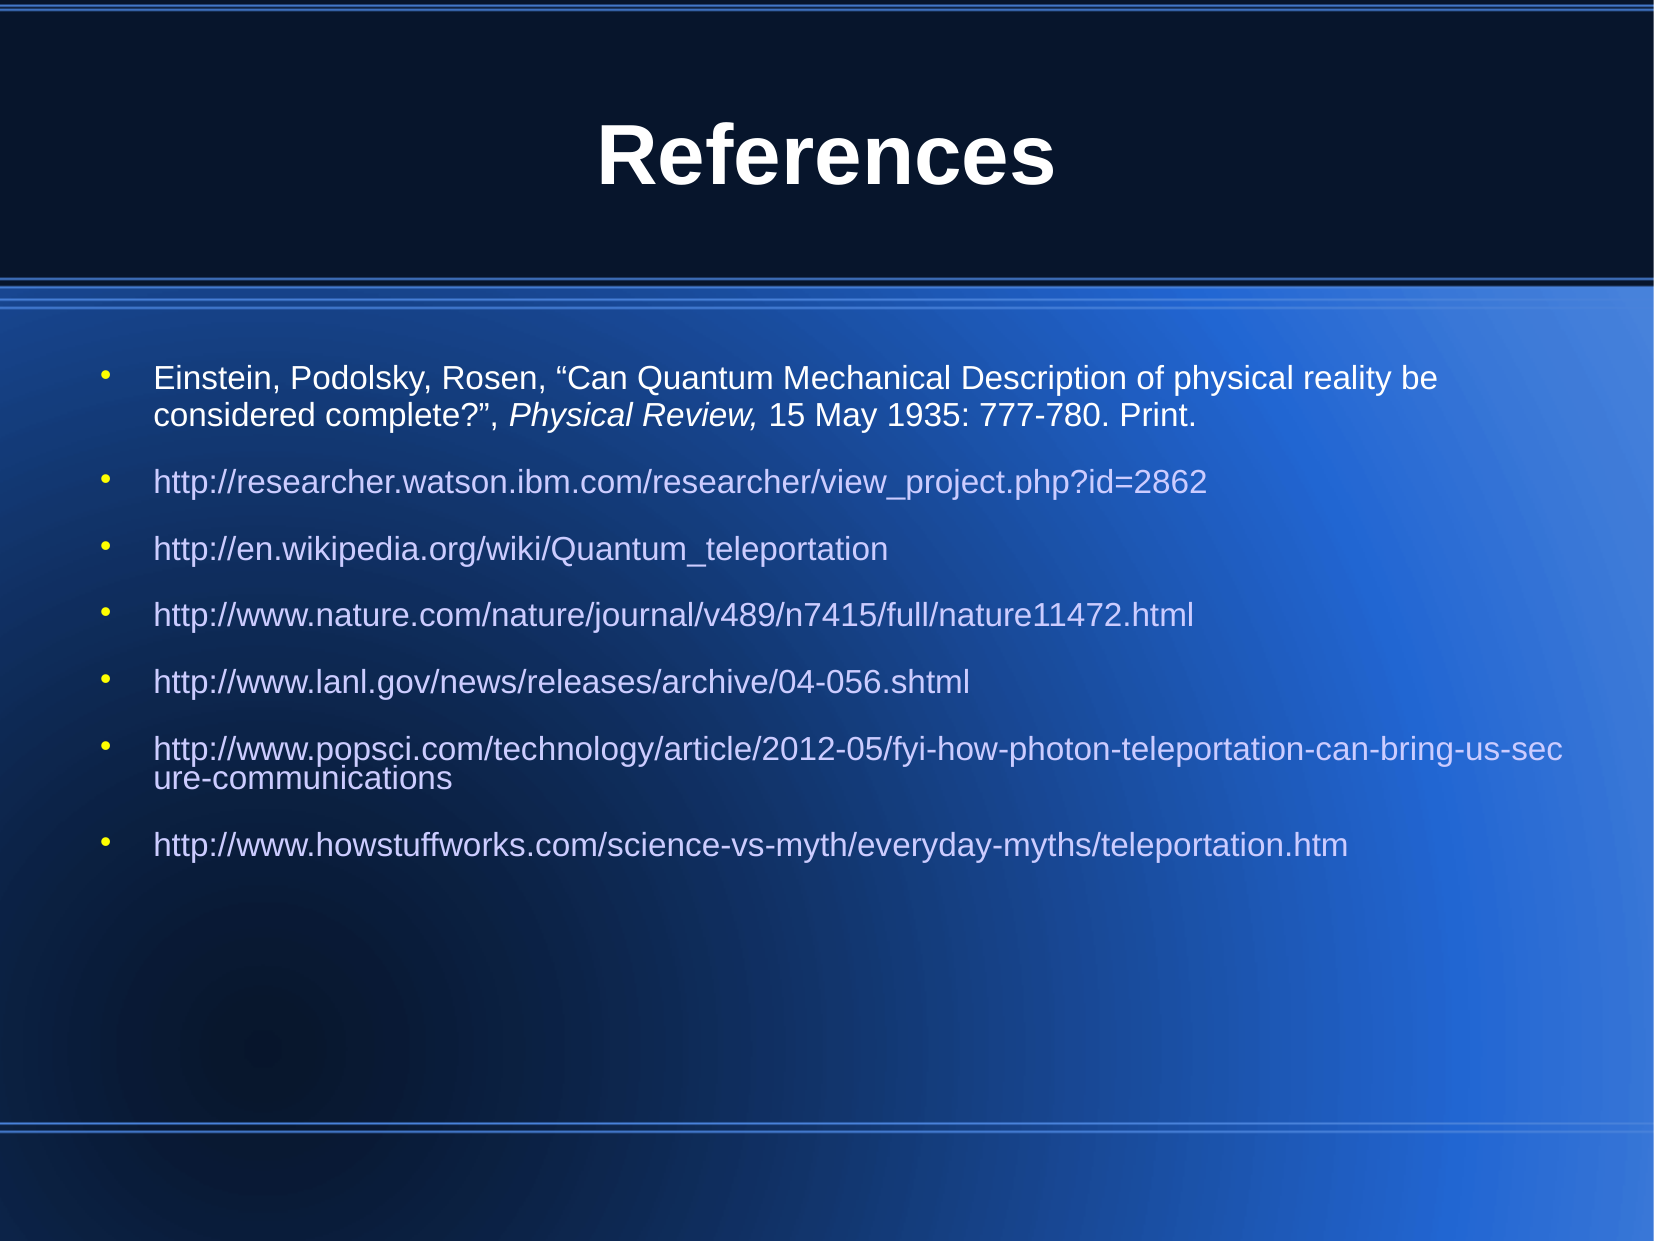

# References
Einstein, Podolsky, Rosen, “Can Quantum Mechanical Description of physical reality be considered complete?”, Physical Review, 15 May 1935: 777-780. Print.
http://researcher.watson.ibm.com/researcher/view_project.php?id=2862
http://en.wikipedia.org/wiki/Quantum_teleportation
http://www.nature.com/nature/journal/v489/n7415/full/nature11472.html
http://www.lanl.gov/news/releases/archive/04-056.shtml
http://www.popsci.com/technology/article/2012-05/fyi-how-photon-teleportation-can-bring-us-secure-communications
http://www.howstuffworks.com/science-vs-myth/everyday-myths/teleportation.htm